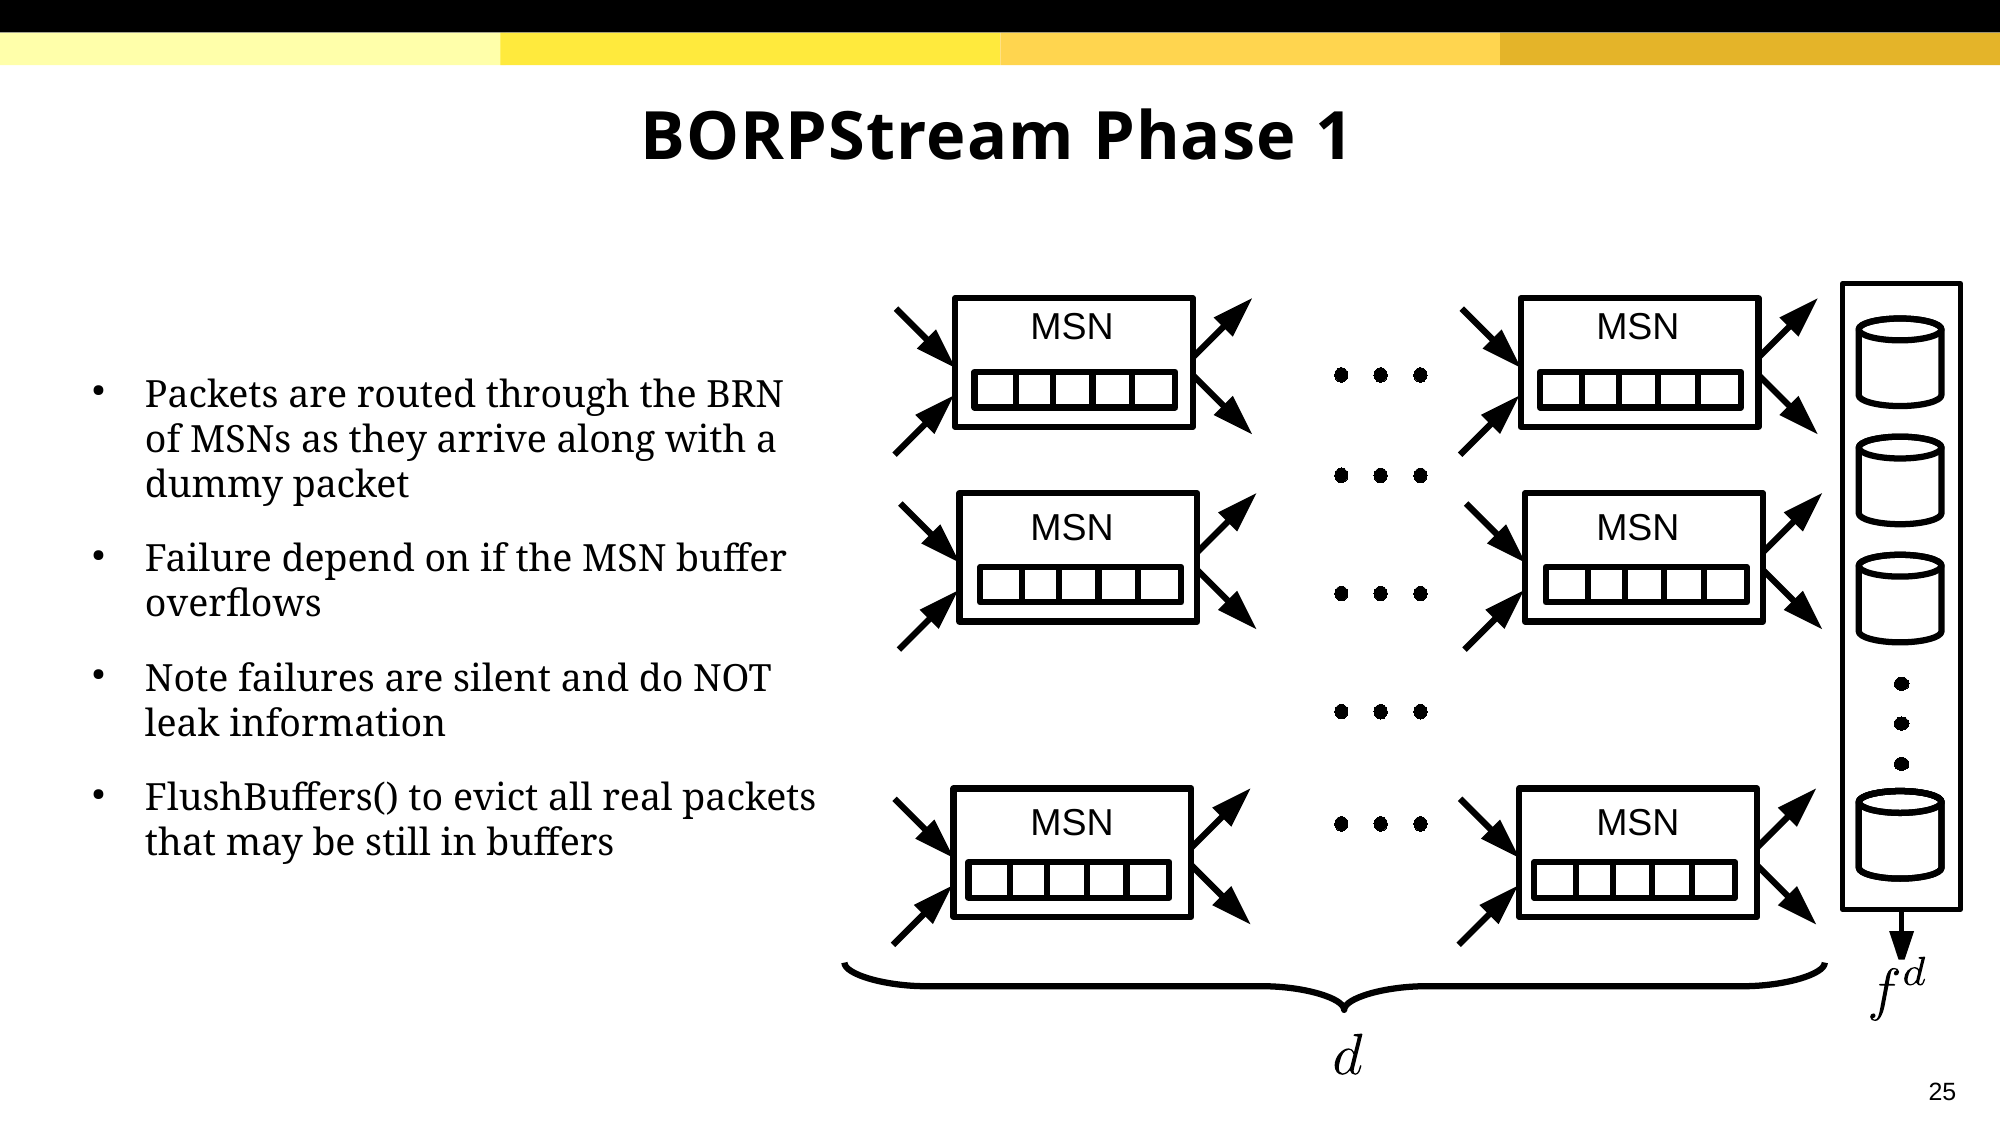

# BORPStream Phase 1
MSN
MSN
Packets are routed through the BRN of MSNs as they arrive along with a dummy packet
Failure depend on if the MSN buffer overflows
Note failures are silent and do NOT leak information
FlushBuffers() to evict all real packets that may be still in buffers
MSN
MSN
MSN
MSN
25